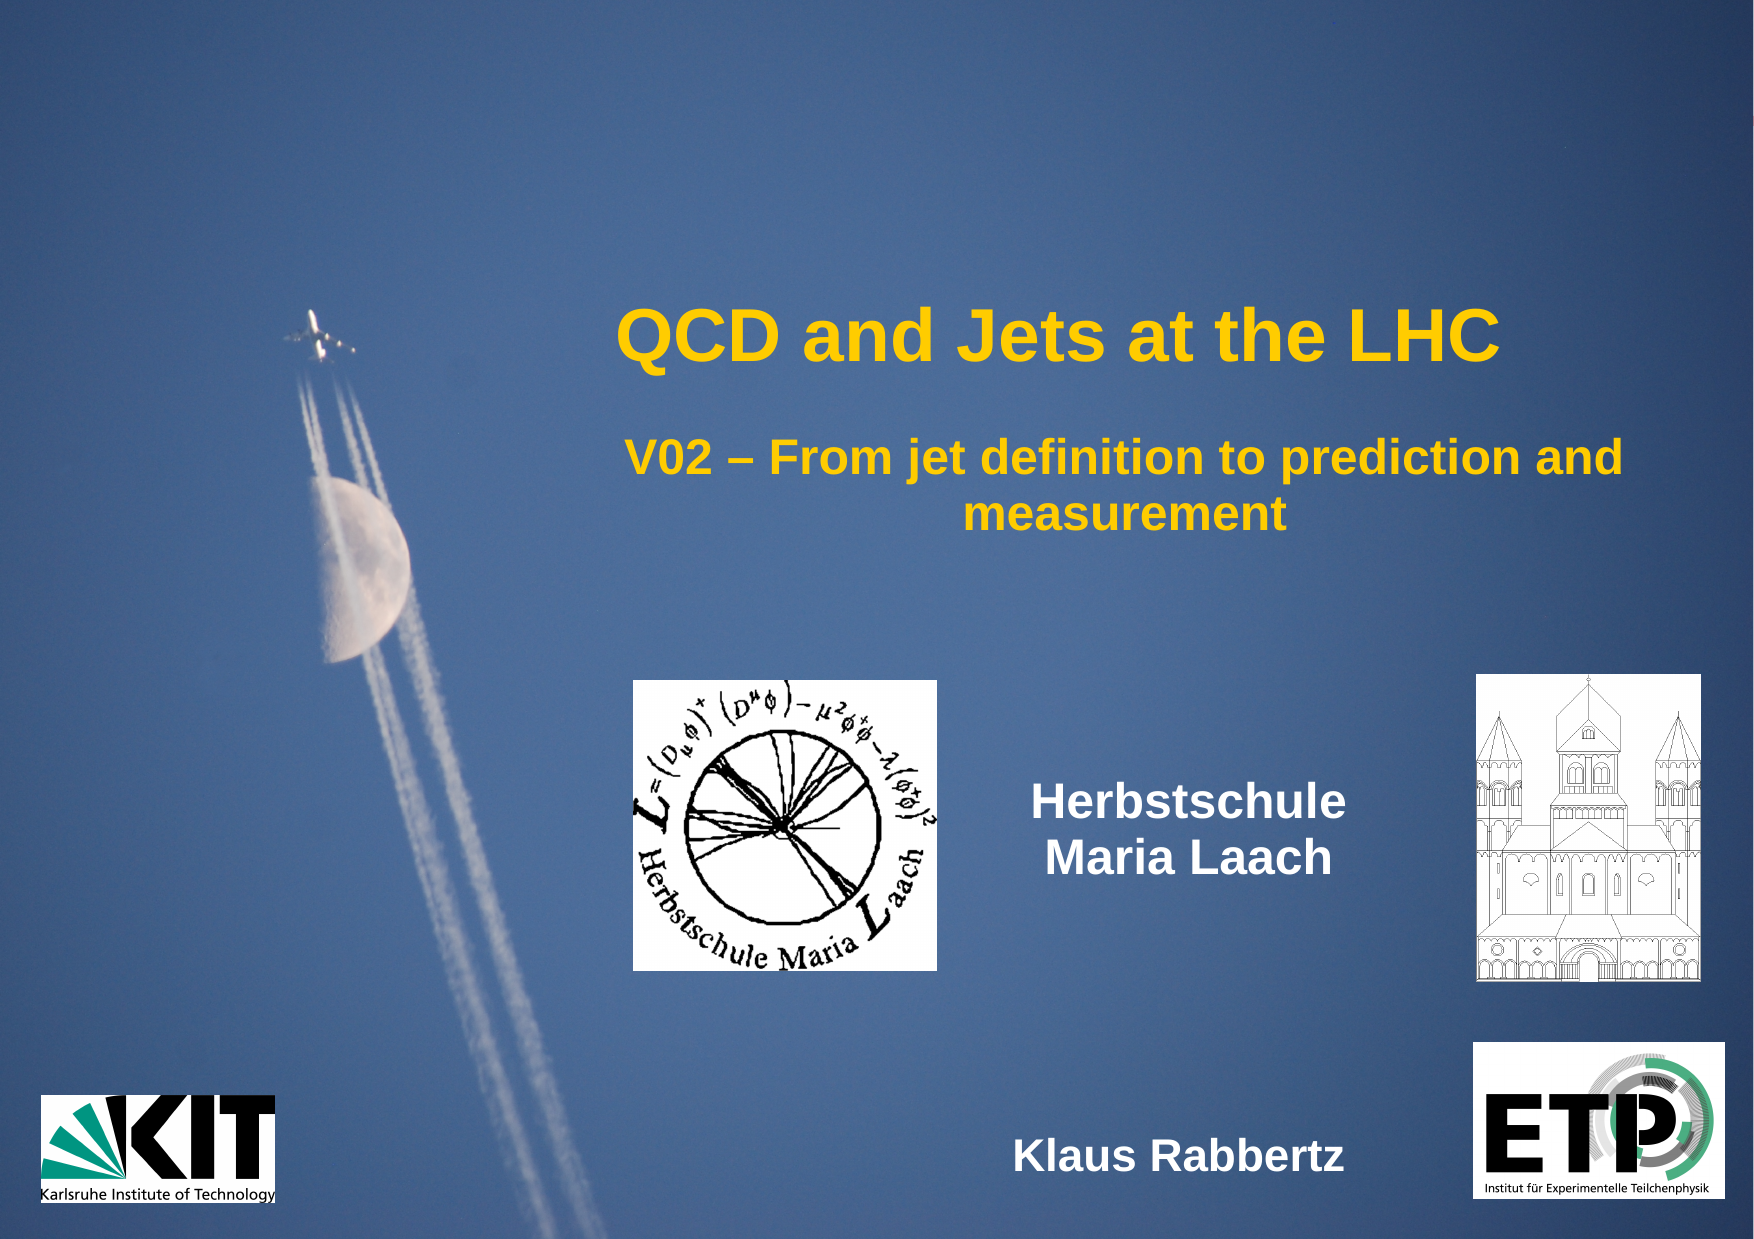

QCD and Jets at the LHC
V02 – From jet definition to prediction and measurement
Herbstschule
Maria Laach
Klaus Rabbertz